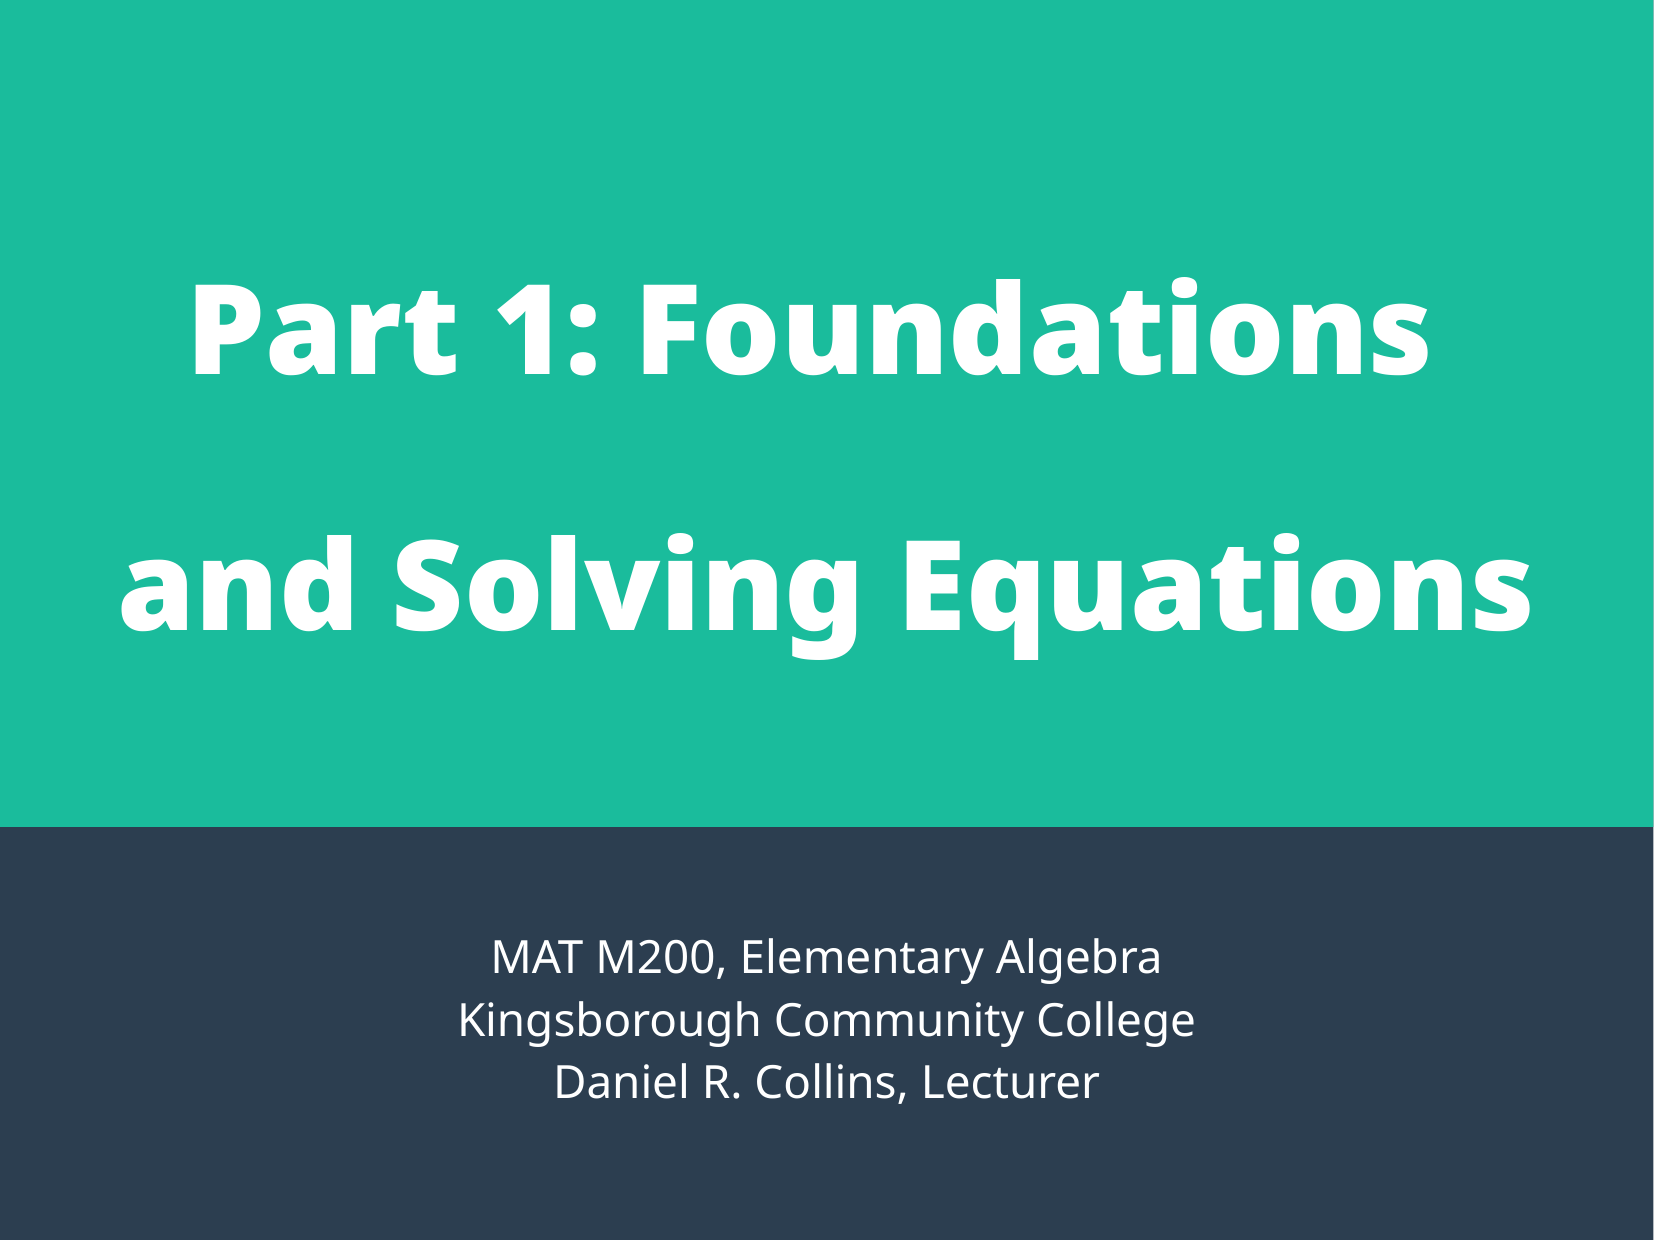

# Part 1: Foundations and Solving Equations
MAT M200, Elementary Algebra
Kingsborough Community College
Daniel R. Collins, Lecturer